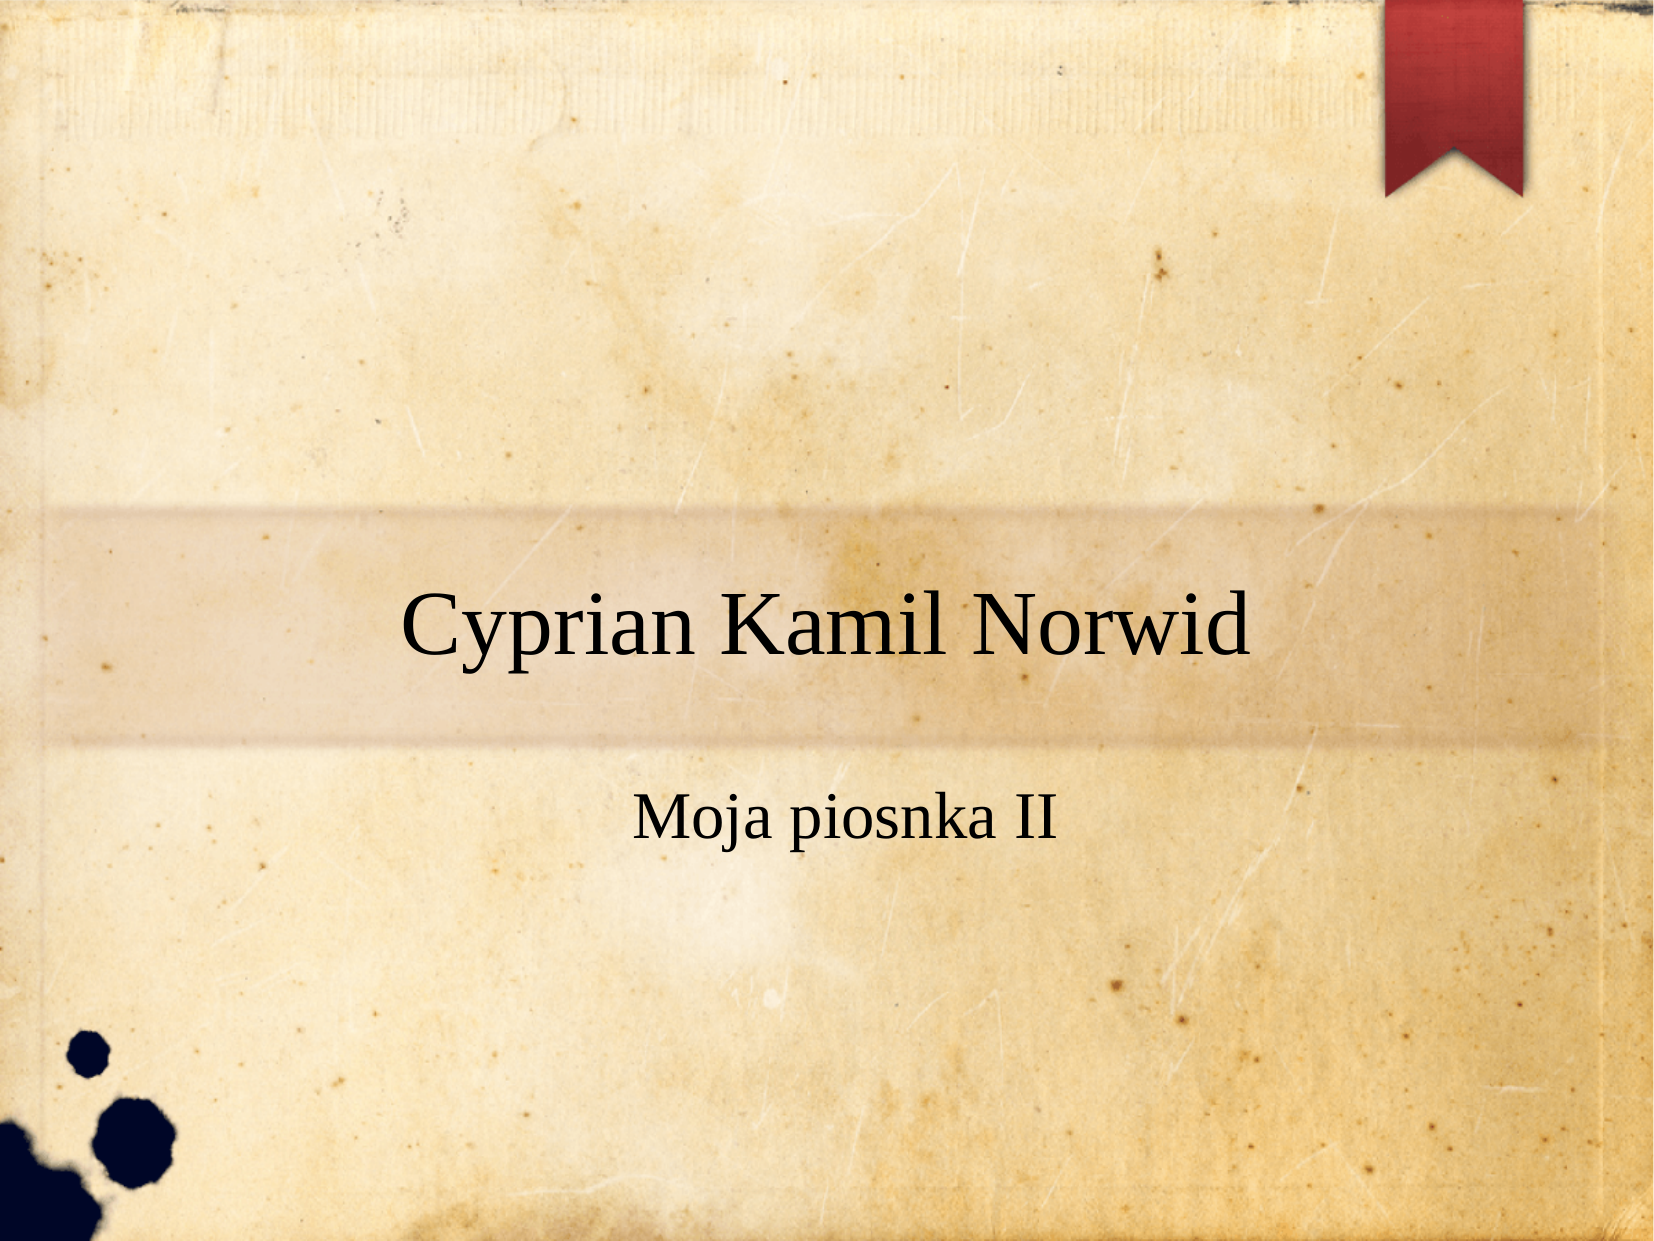

# Cyprian Kamil Norwid
Moja piosnka II